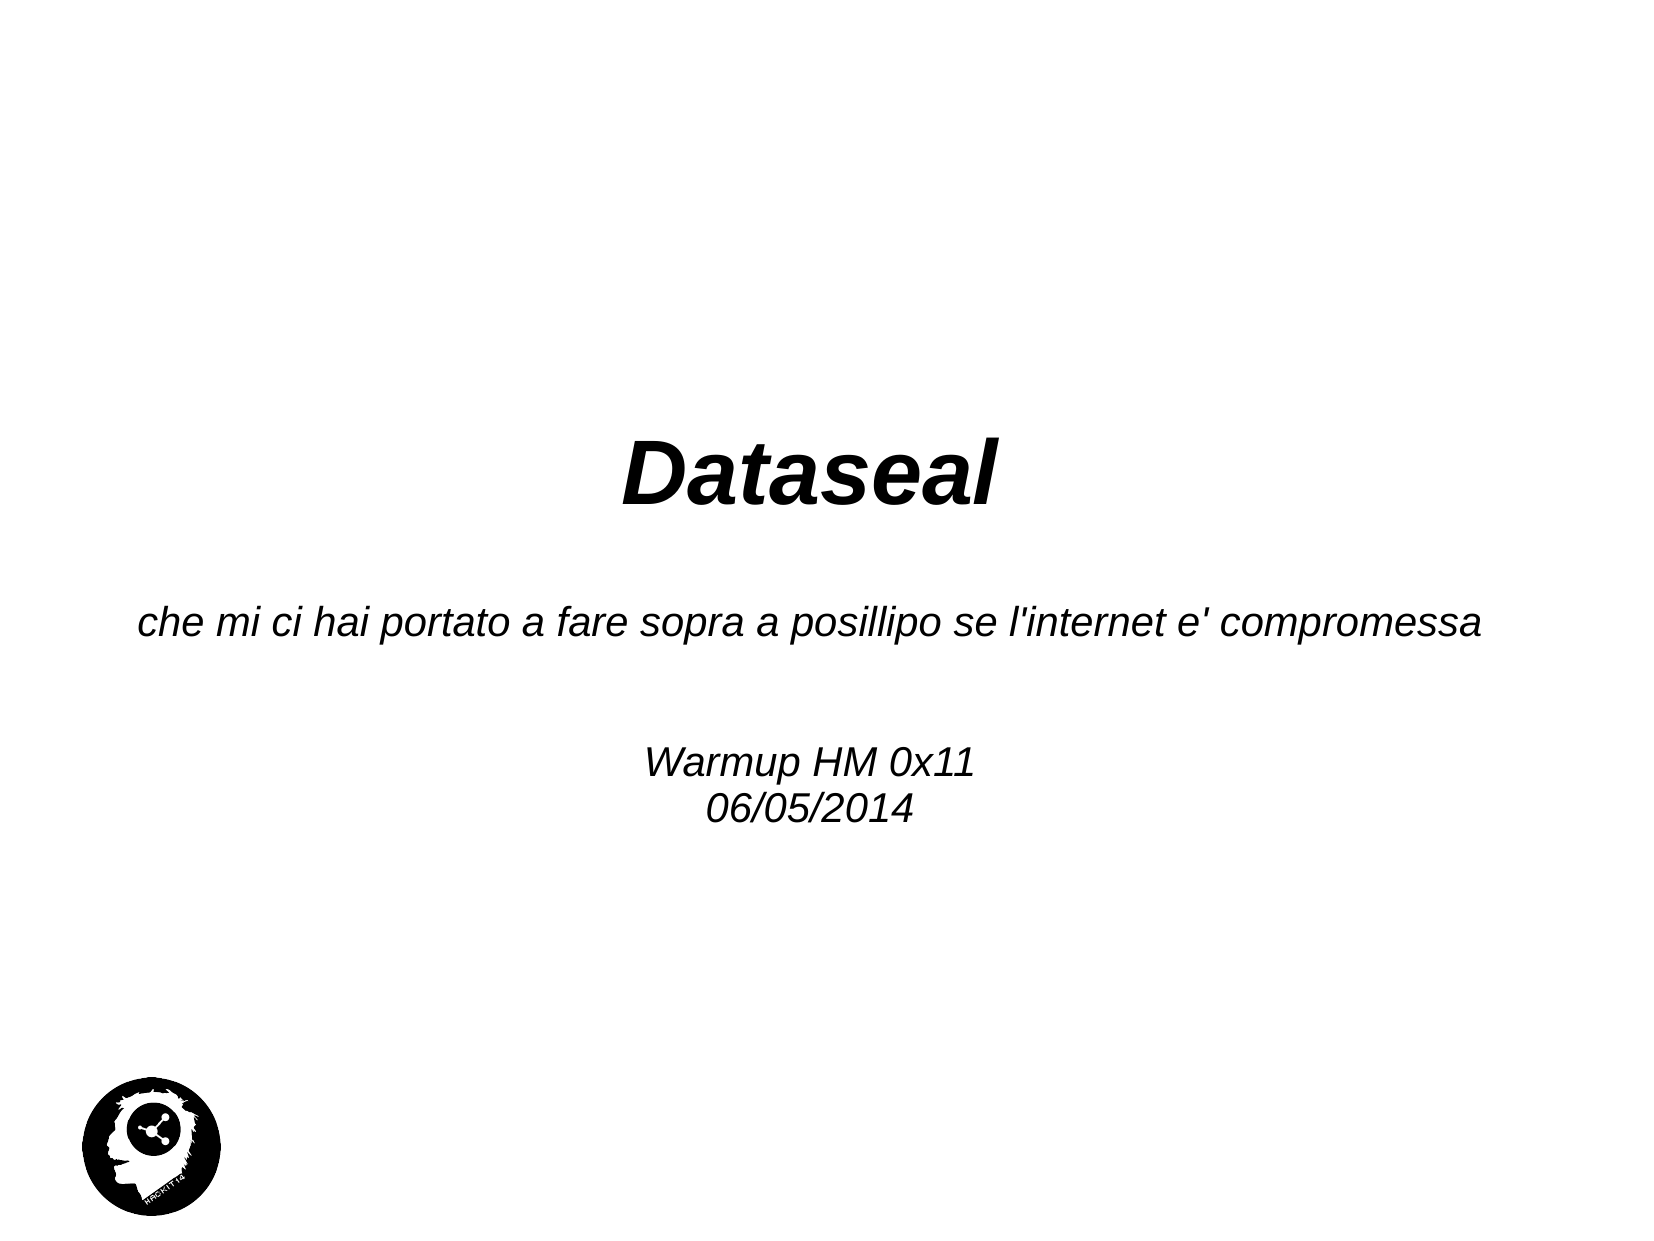

#
Dataseal
che mi ci hai portato a fare sopra a posillipo se l'internet e' compromessa
Warmup HM 0x11
06/05/2014